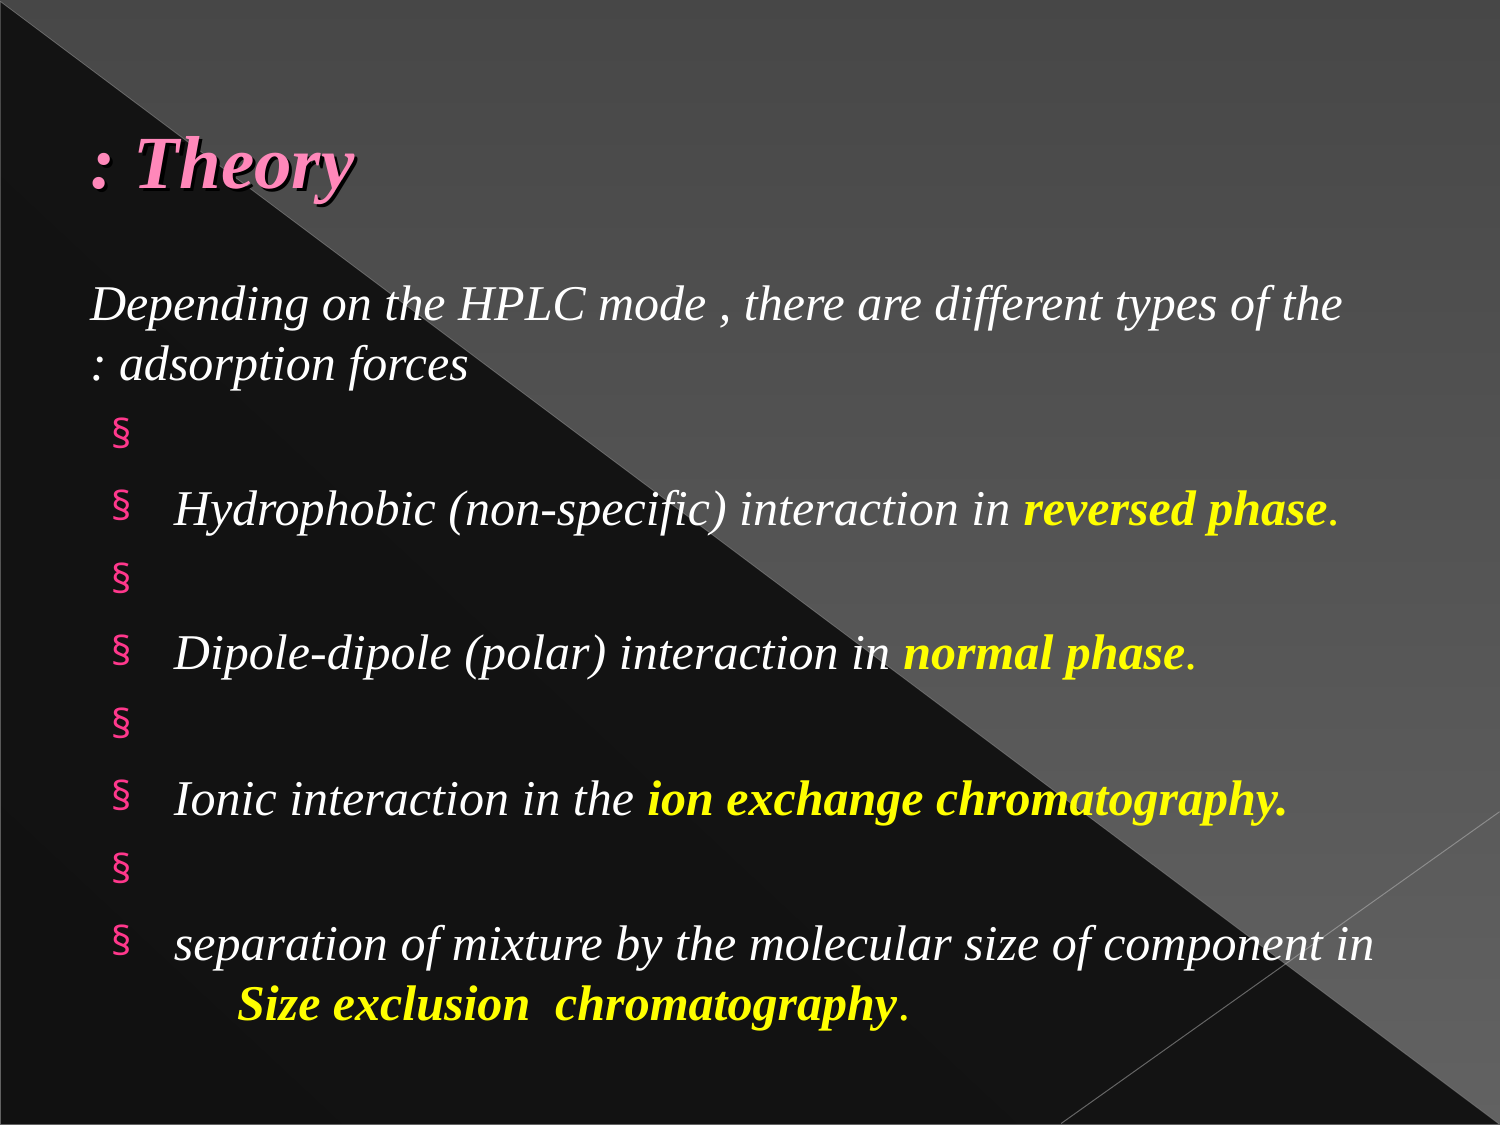

# Theory :
Depending on the HPLC mode , there are different types of the adsorption forces :
Hydrophobic (non-specific) interaction in reversed phase.
Dipole-dipole (polar) interaction in normal phase.
Ionic interaction in the ion exchange chromatography.
separation of mixture by the molecular size of component in Size exclusion chromatography.